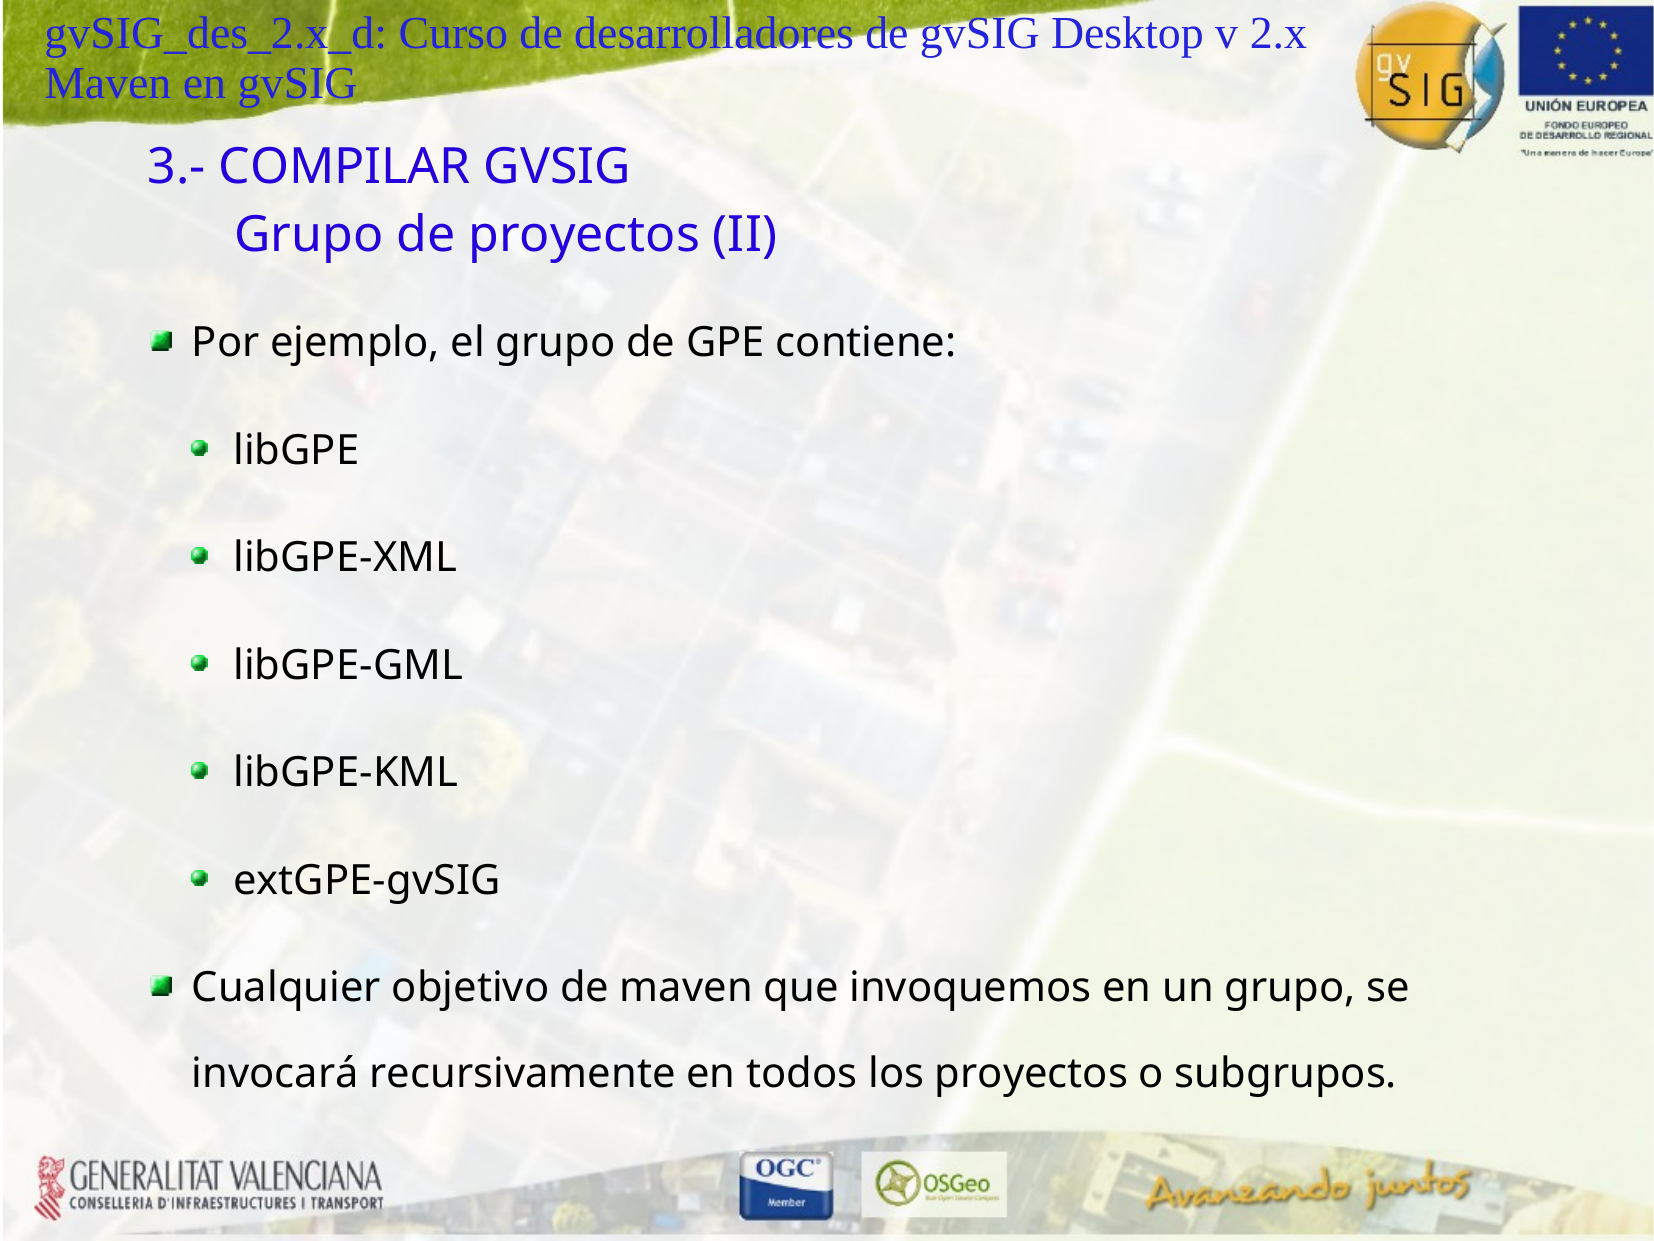

# 3.- COMPILAR GVSIG Grupo de proyectos (II)
Por ejemplo, el grupo de GPE contiene:
libGPE
libGPE-XML
libGPE-GML
libGPE-KML
extGPE-gvSIG
Cualquier objetivo de maven que invoquemos en un grupo, se invocará recursivamente en todos los proyectos o subgrupos.